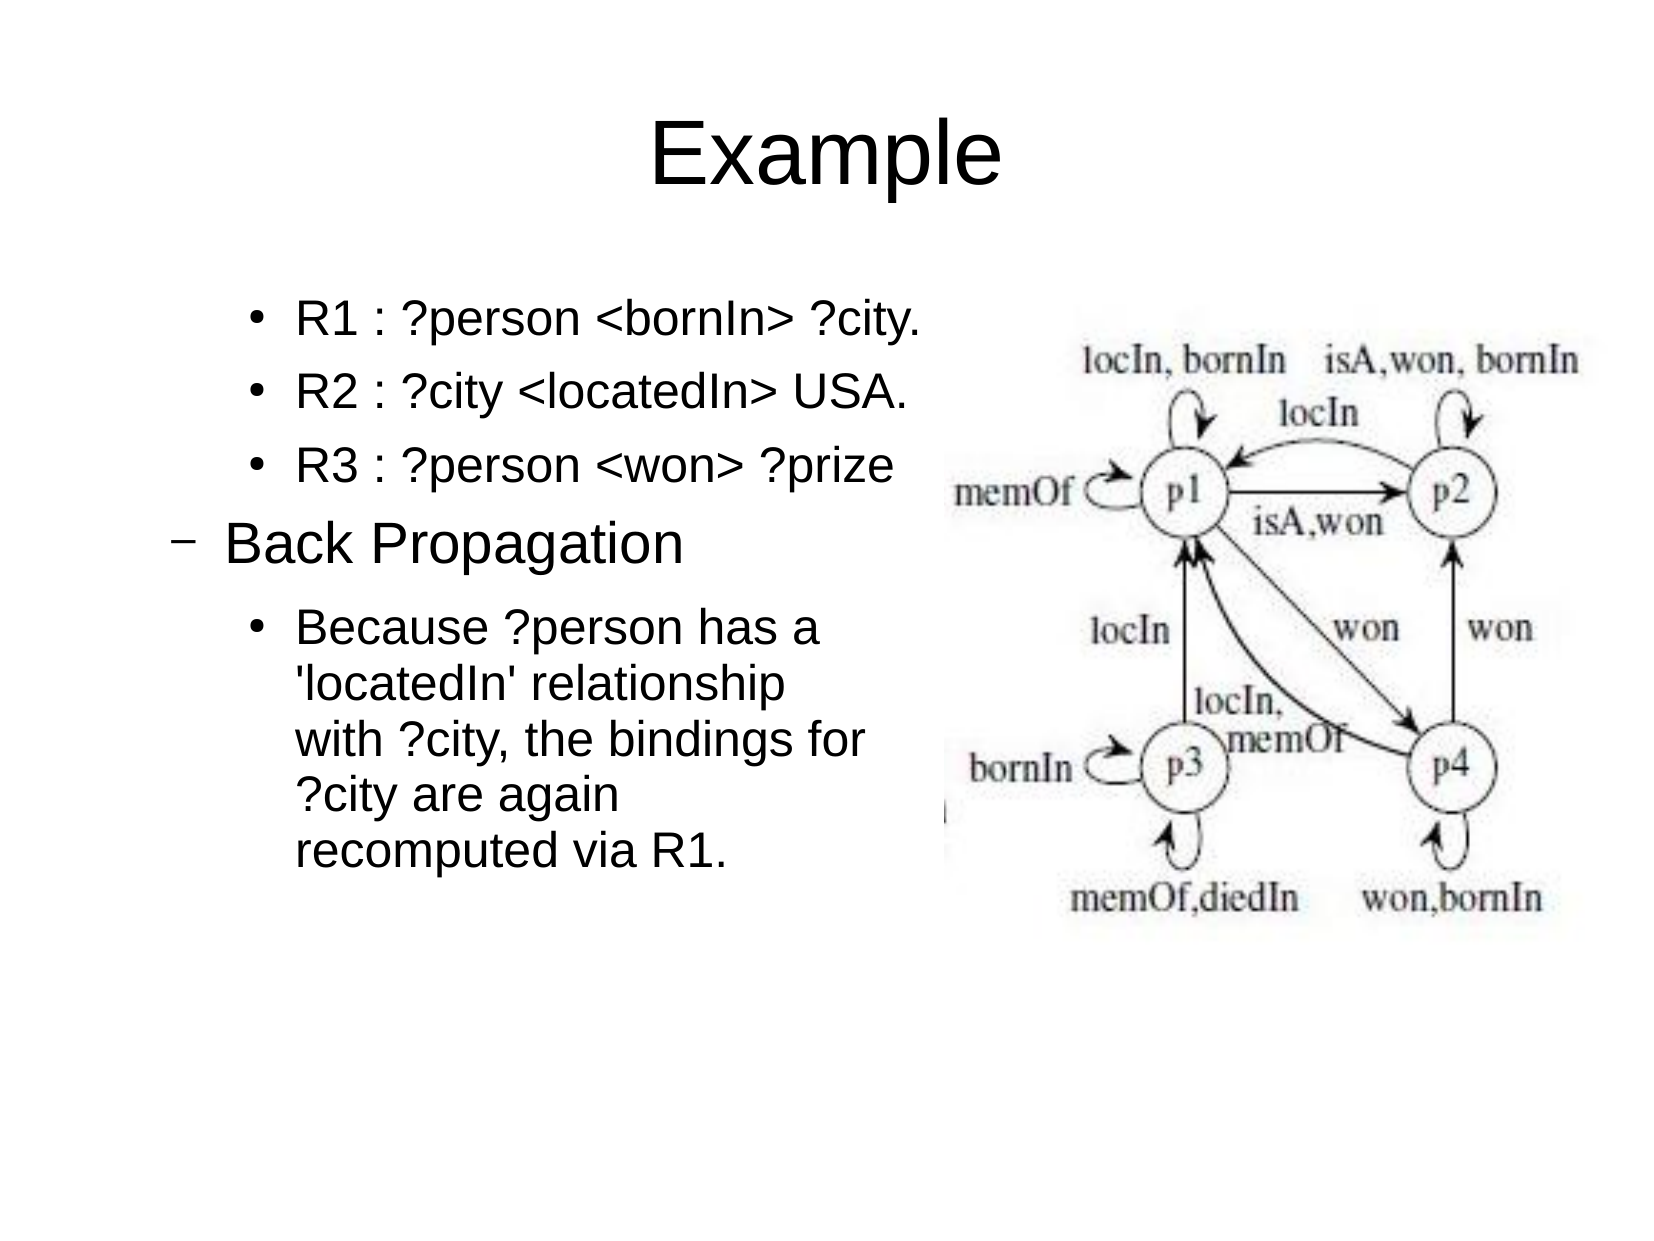

# Example
R1 : ?person <bornIn> ?city.
R2 : ?city <locatedIn> USA.
R3 : ?person <won> ?prize
Back Propagation
Because ?person has a
'locatedIn' relationship
with ?city, the bindings for
?city are again
recomputed via R1.